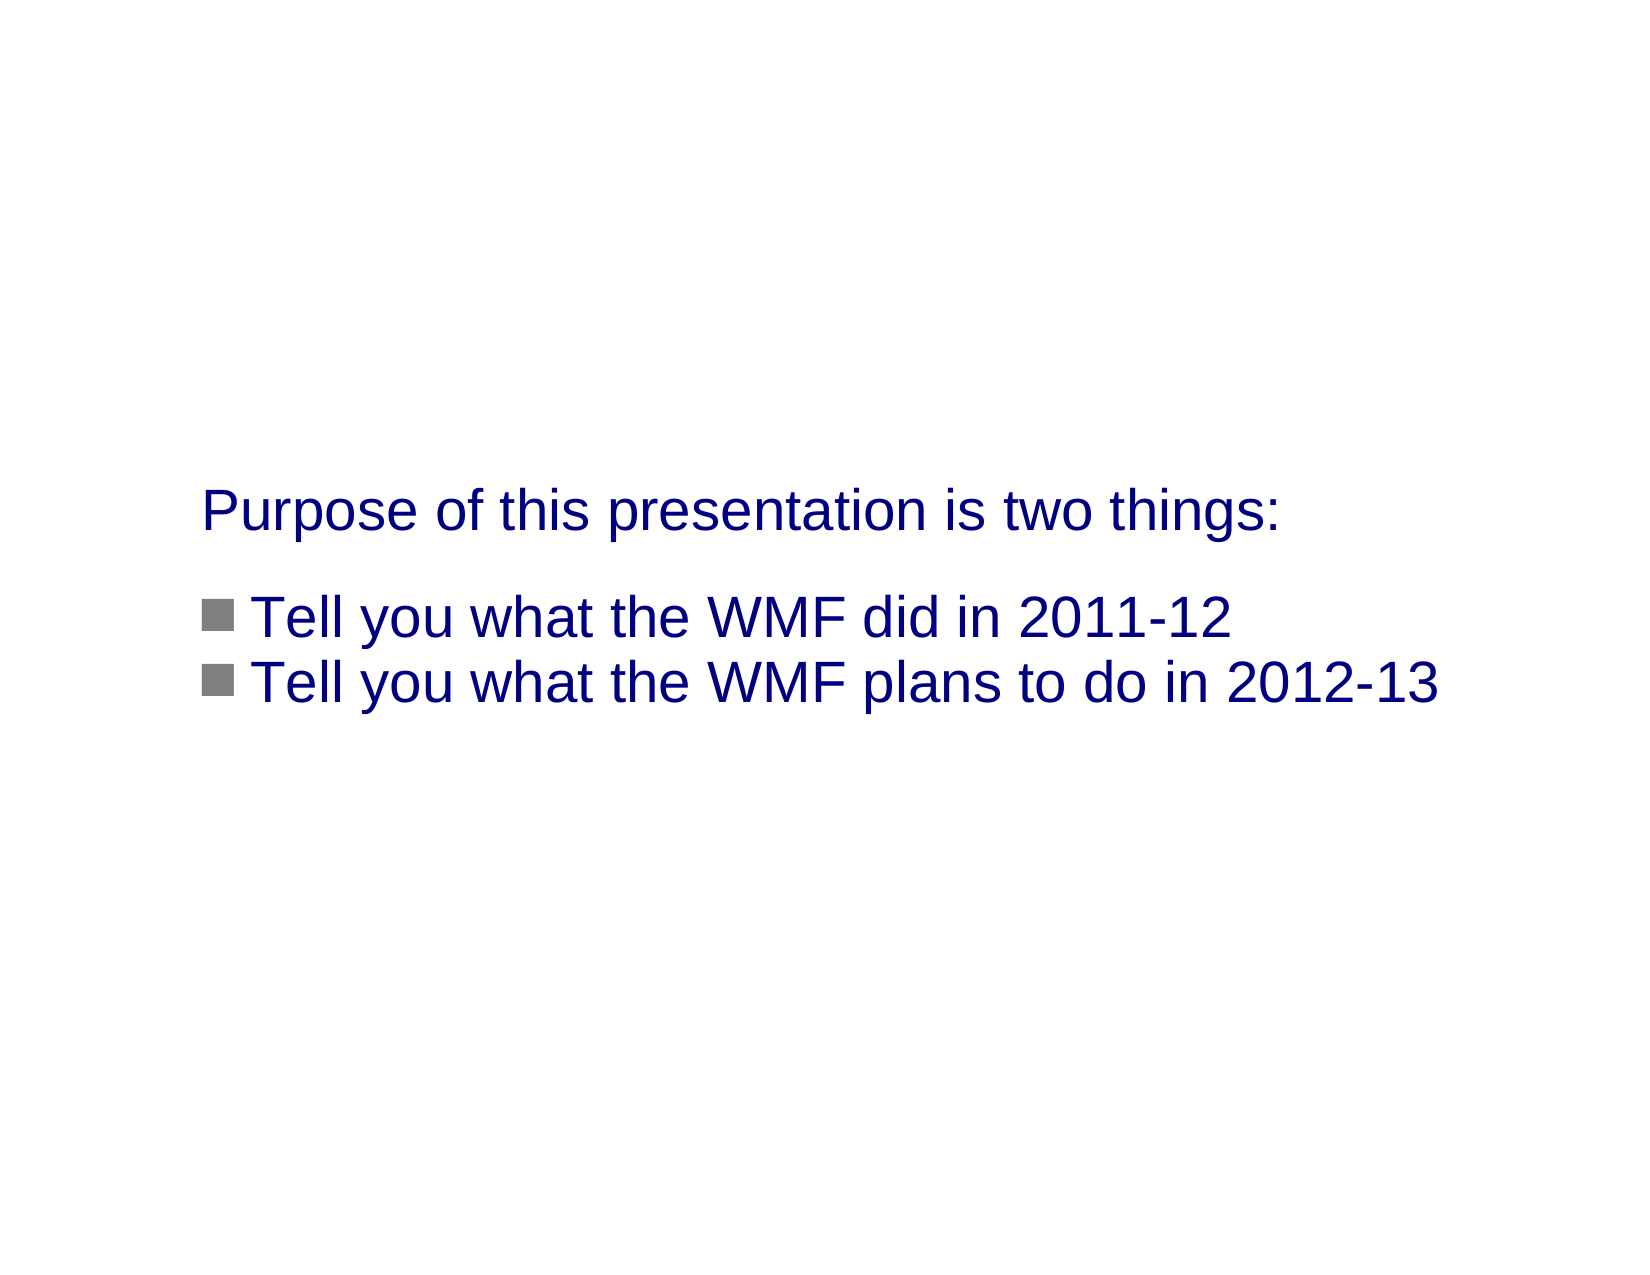

Purpose of this presentation is two things:
 Tell you what the WMF did in 2011-12
 Tell you what the WMF plans to do in 2012-13
3